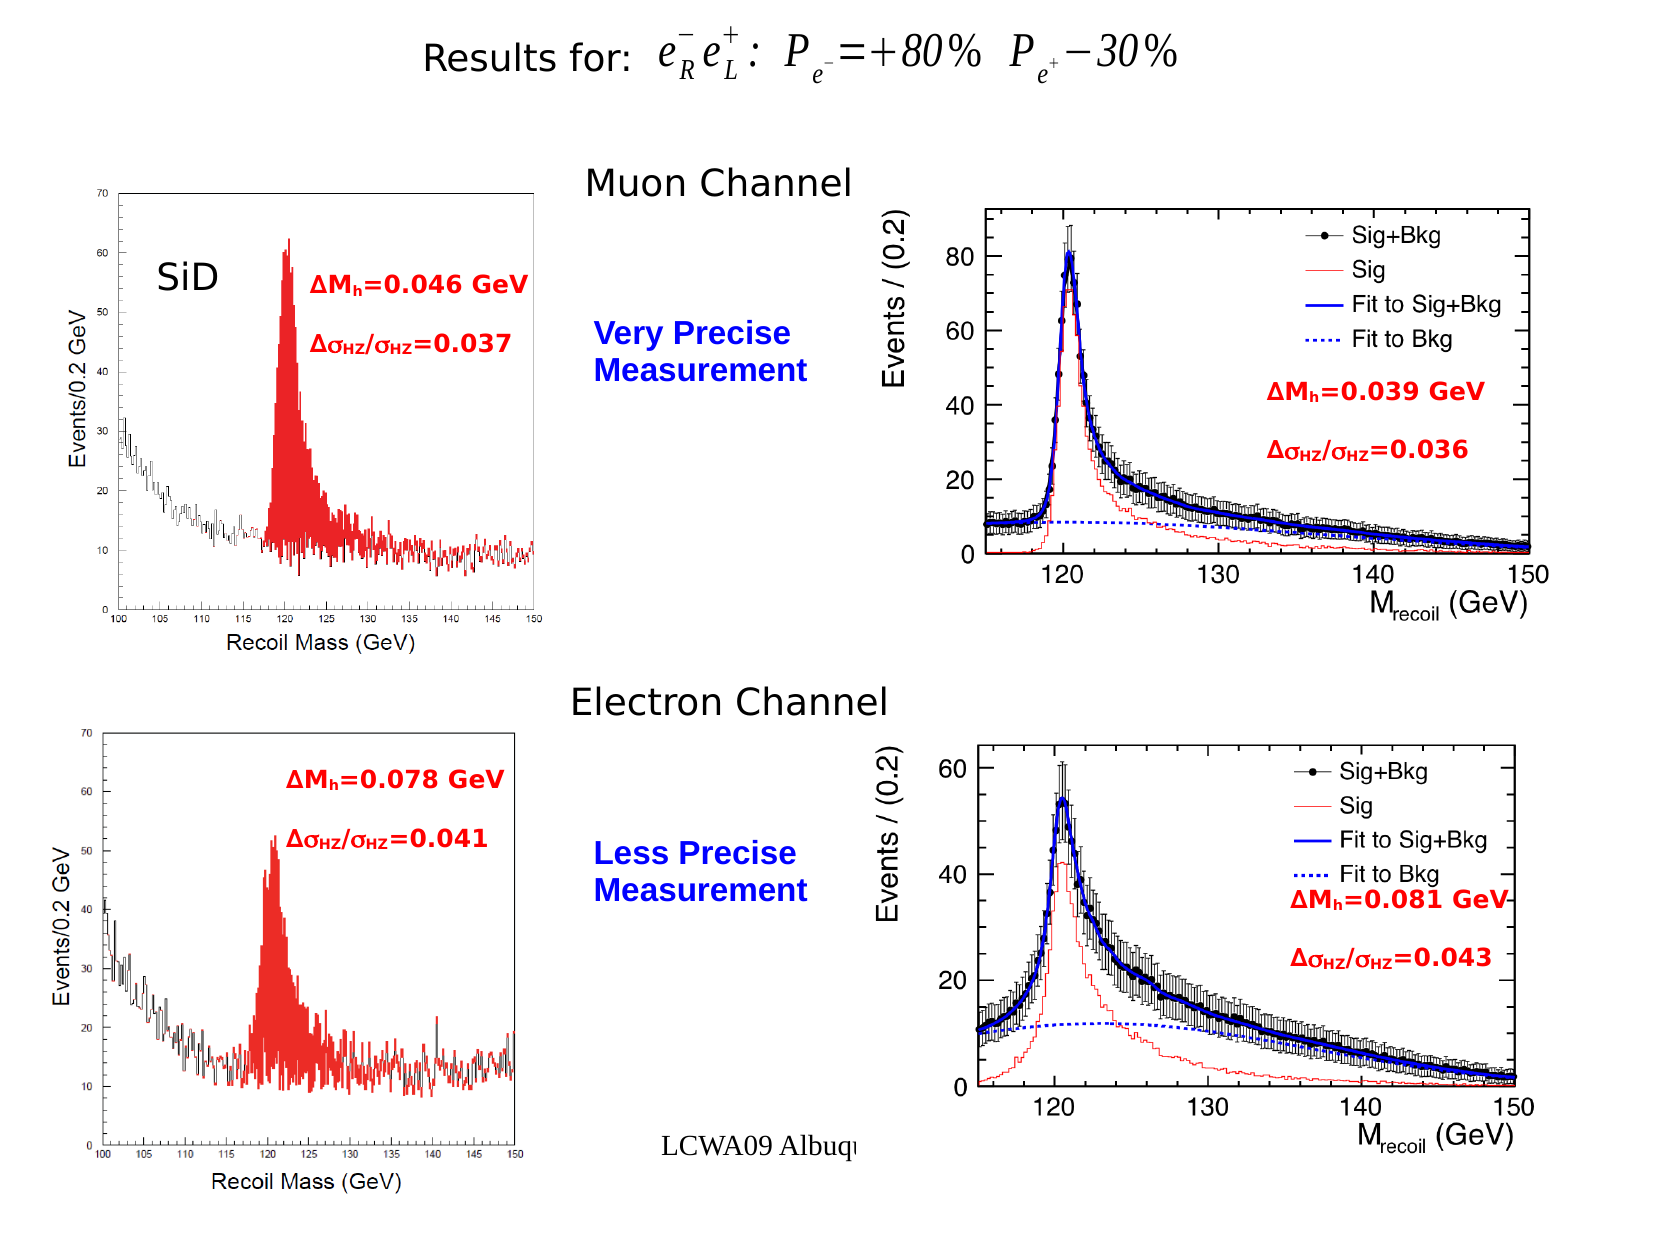

Results for:
Muon Channel
SiD
∆Mh=0.046 GeV
∆σHZ/σHZ=0.037
Very Precise
Measurement
∆Mh=0.039 GeV
∆σHZ/σHZ=0.036
Electron Channel
∆Mh=0.078 GeV
∆σHZ/σHZ=0.041
Less Precise
Measurement
∆Mh=0.081 GeV
∆σHZ/σHZ=0.043
LCWA09 albuquerque NM
10